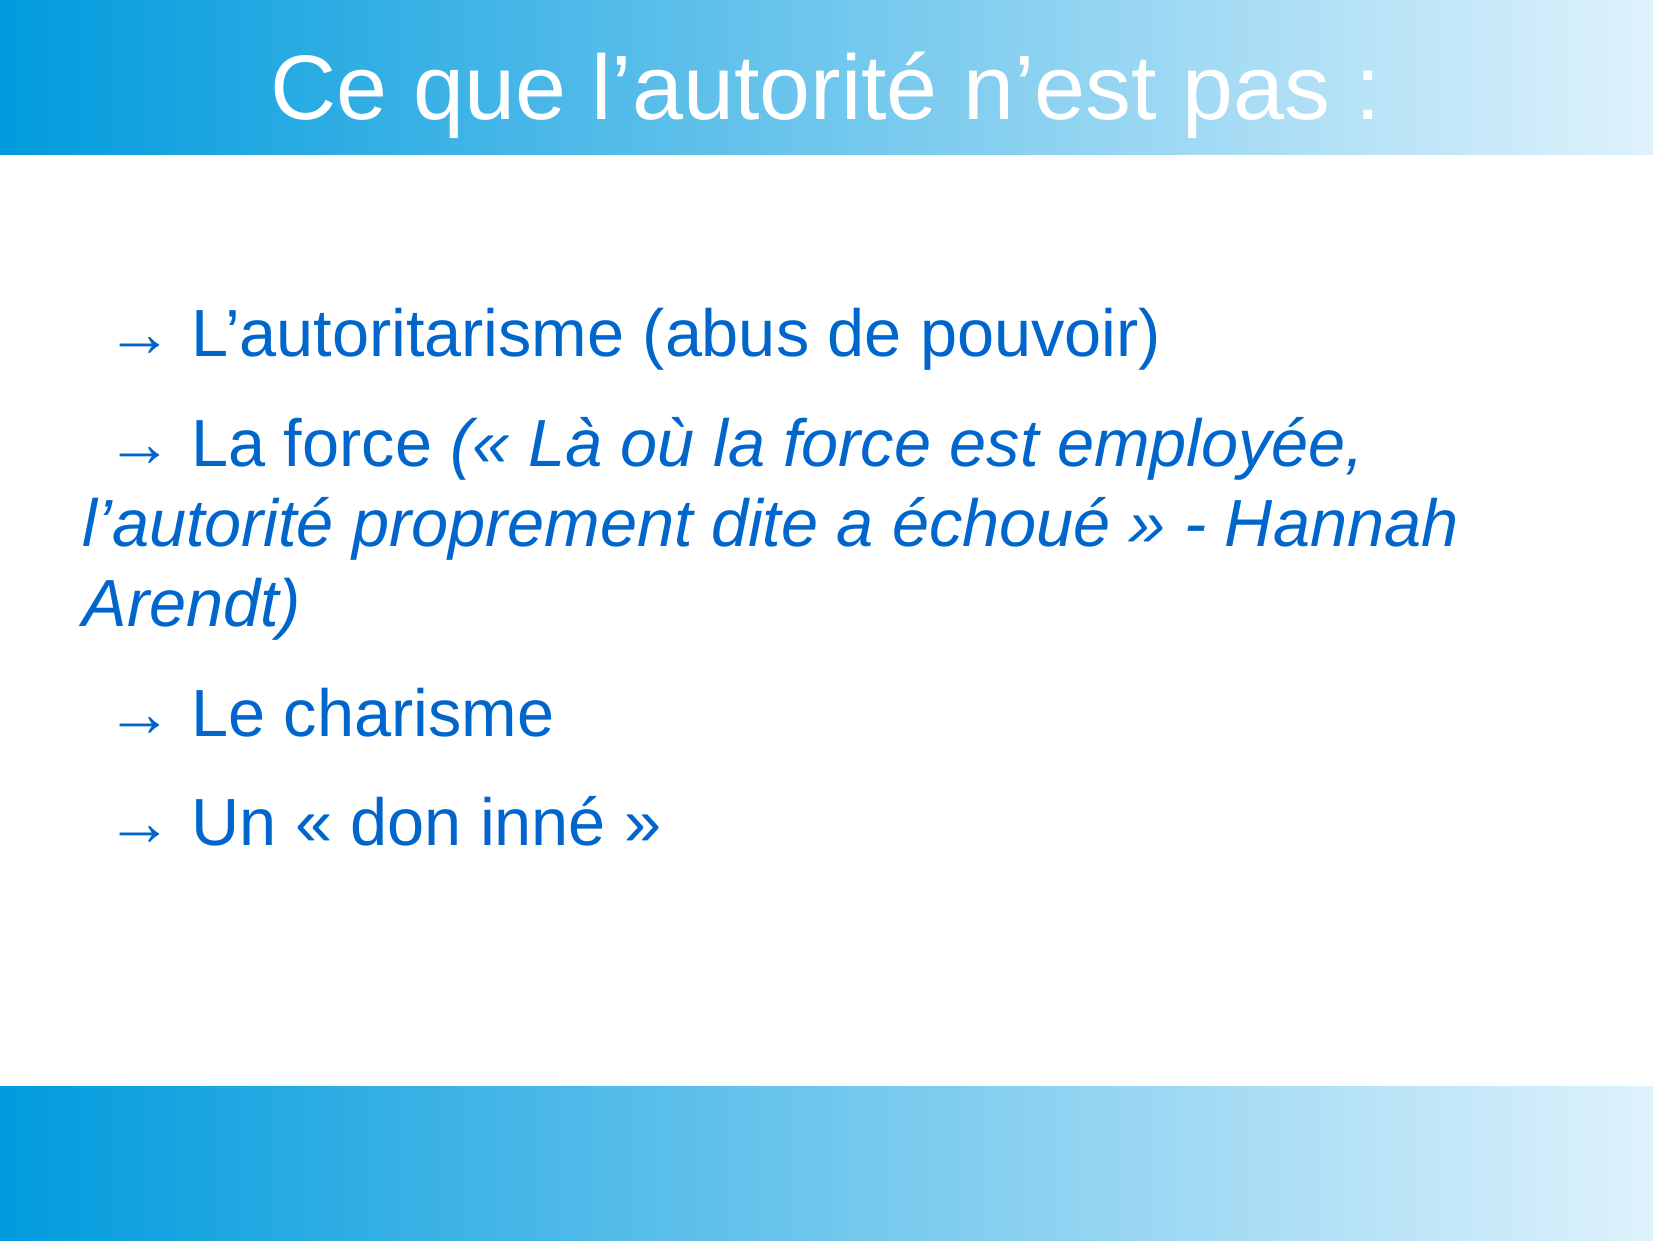

# Ce que l’autorité n’est pas :
→ L’autoritarisme (abus de pouvoir)
→ La force (« Là où la force est employée, l’autorité proprement dite a échoué » - Hannah Arendt)
→ Le charisme
→ Un « don inné »